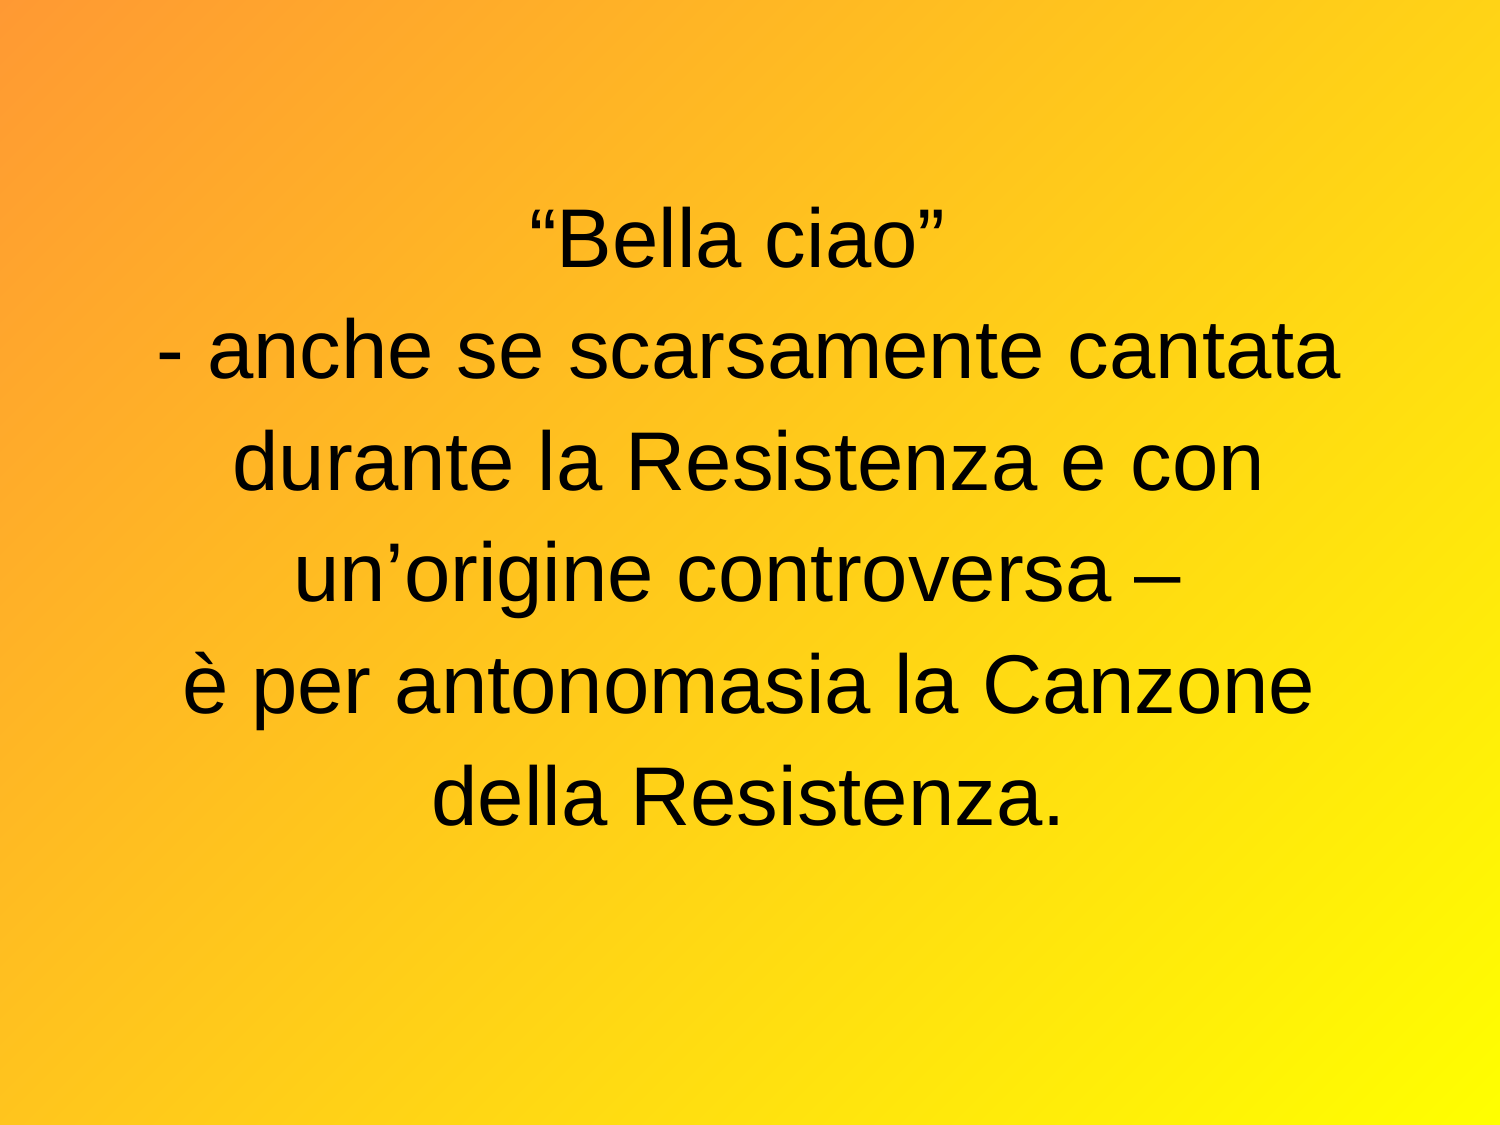

# “Bella ciao” - anche se scarsamente cantata durante la Resistenza e con un’origine controversa – è per antonomasia la Canzone della Resistenza.